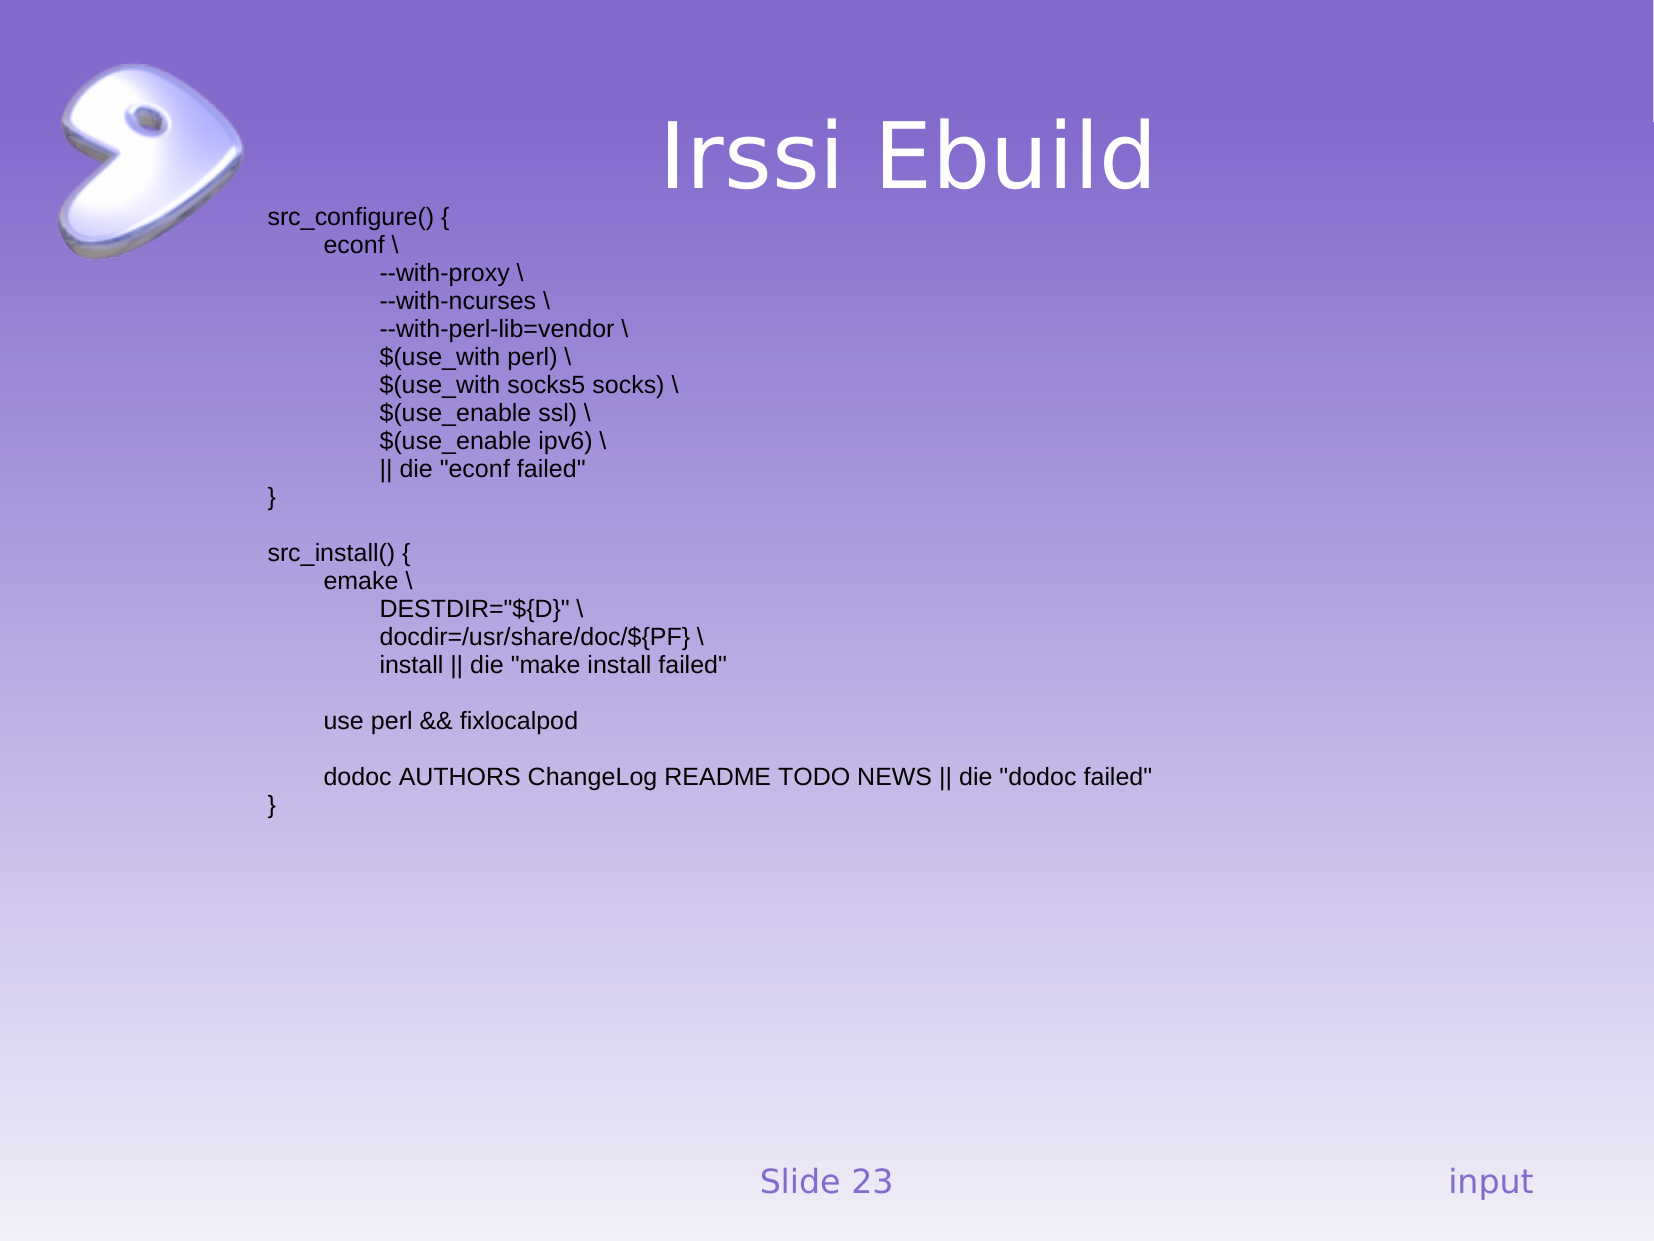

# Irssi Ebuild
src_configure() {
 econf \
 --with-proxy \
 --with-ncurses \
 --with-perl-lib=vendor \
 $(use_with perl) \
 $(use_with socks5 socks) \
 $(use_enable ssl) \
 $(use_enable ipv6) \
 || die "econf failed"
}
src_install() {
 emake \
 DESTDIR="${D}" \
 docdir=/usr/share/doc/${PF} \
 install || die "make install failed"
 use perl && fixlocalpod
 dodoc AUTHORS ChangeLog README TODO NEWS || die "dodoc failed"
}